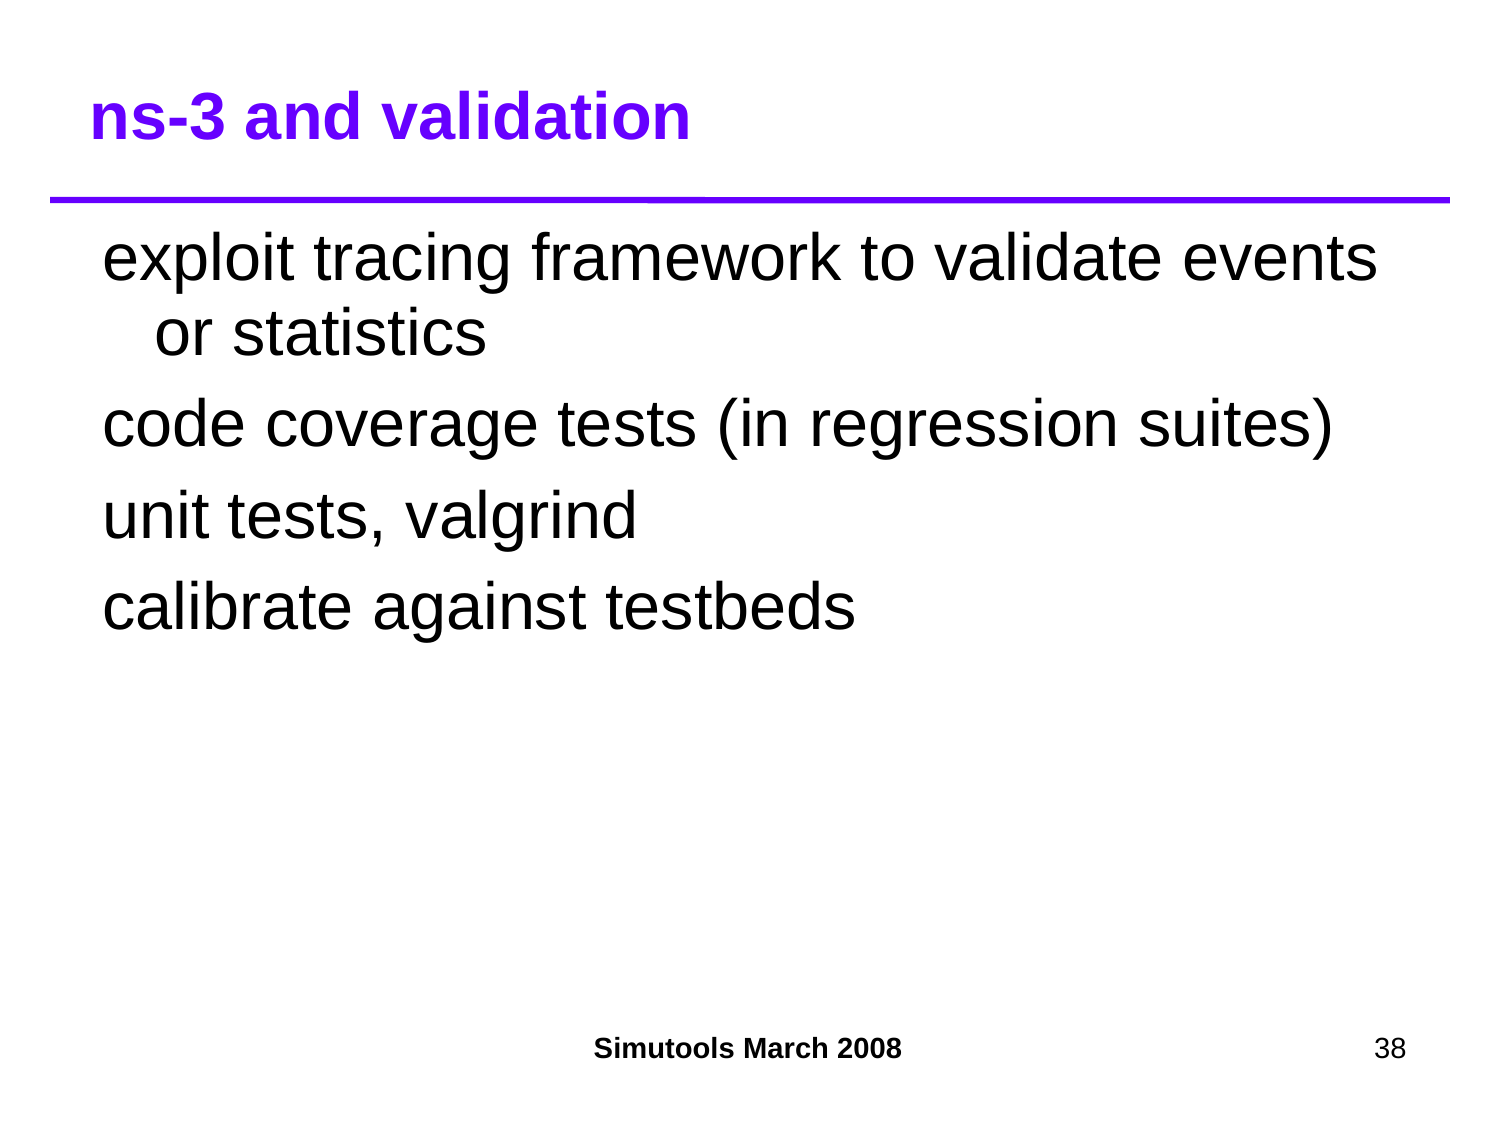

# ns-3 and validation
exploit tracing framework to validate events or statistics
code coverage tests (in regression suites)
unit tests, valgrind
calibrate against testbeds
38